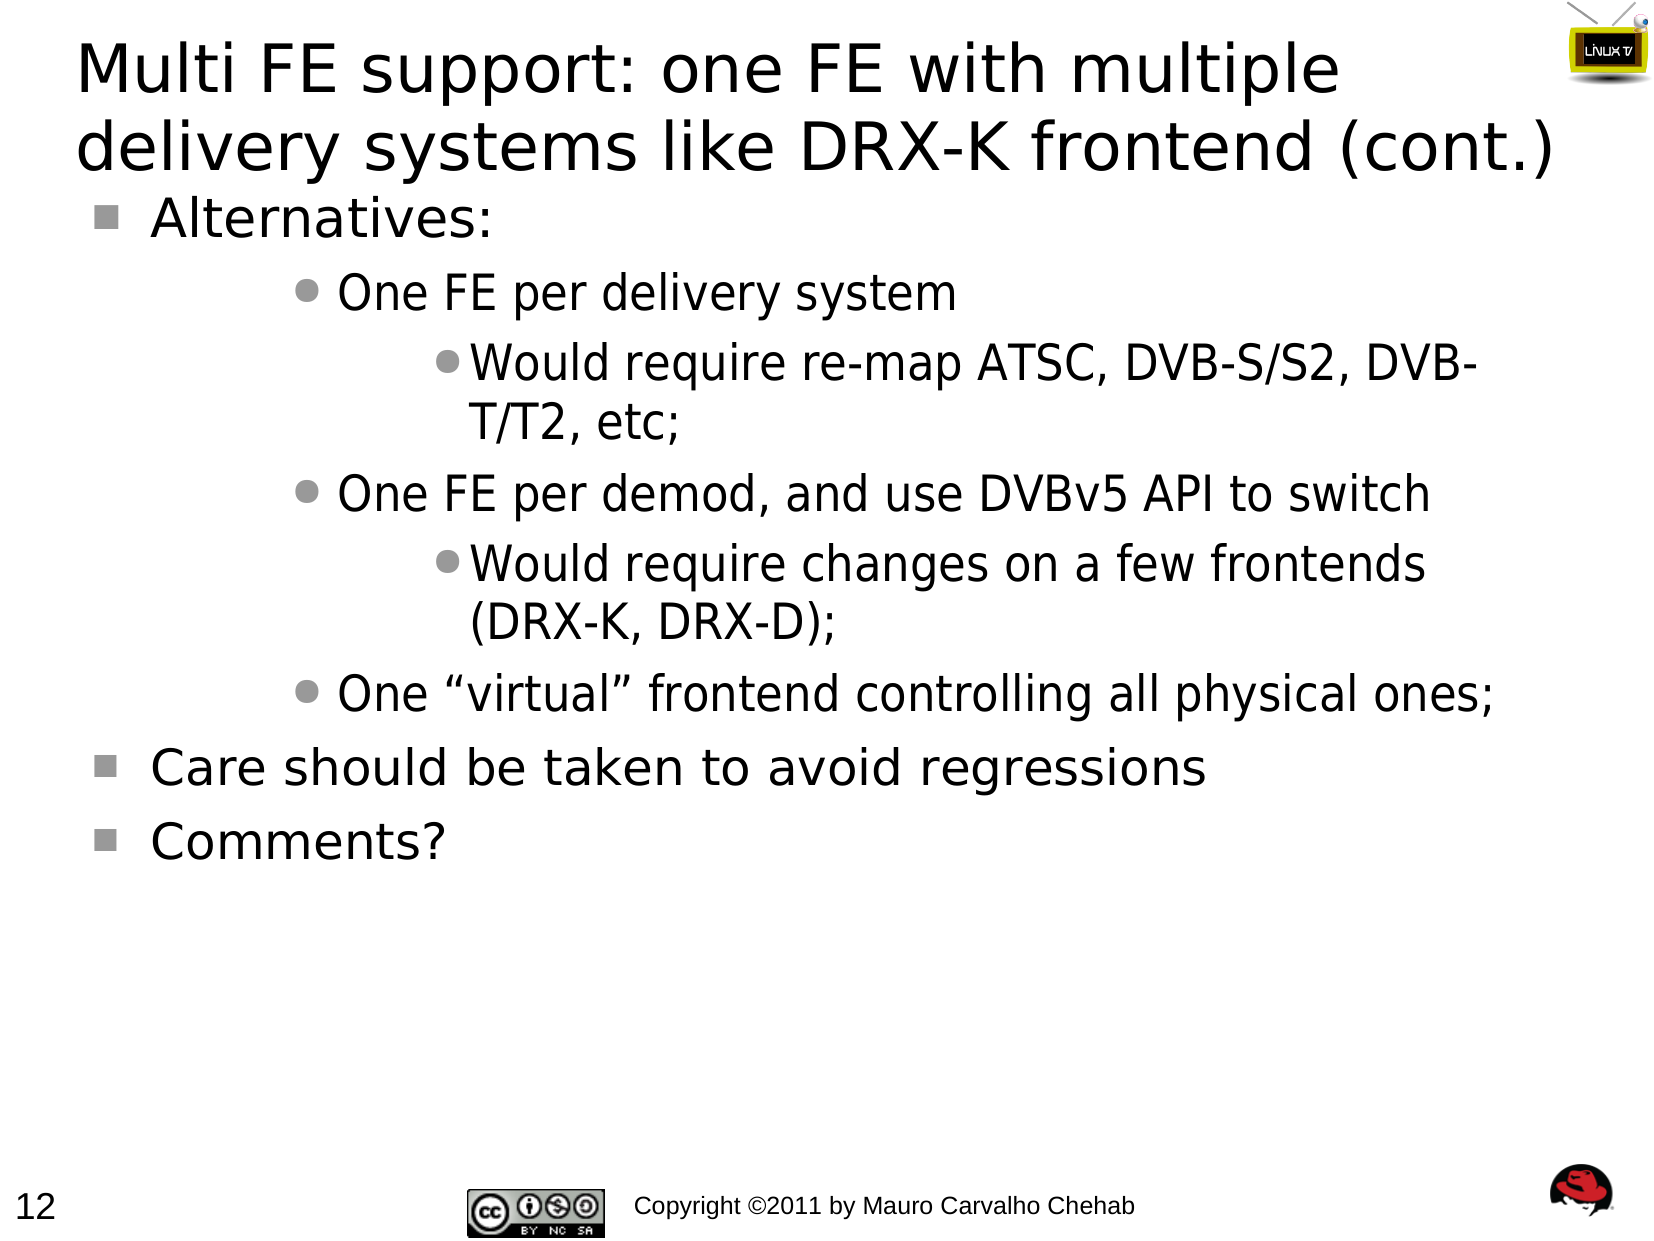

# Multi FE support: one FE with multiple delivery systems like DRX-K frontend (cont.)
Alternatives:
One FE per delivery system
Would require re-map ATSC, DVB-S/S2, DVB-T/T2, etc;
One FE per demod, and use DVBv5 API to switch
Would require changes on a few frontends (DRX-K, DRX-D);
One “virtual” frontend controlling all physical ones;
Care should be taken to avoid regressions
Comments?